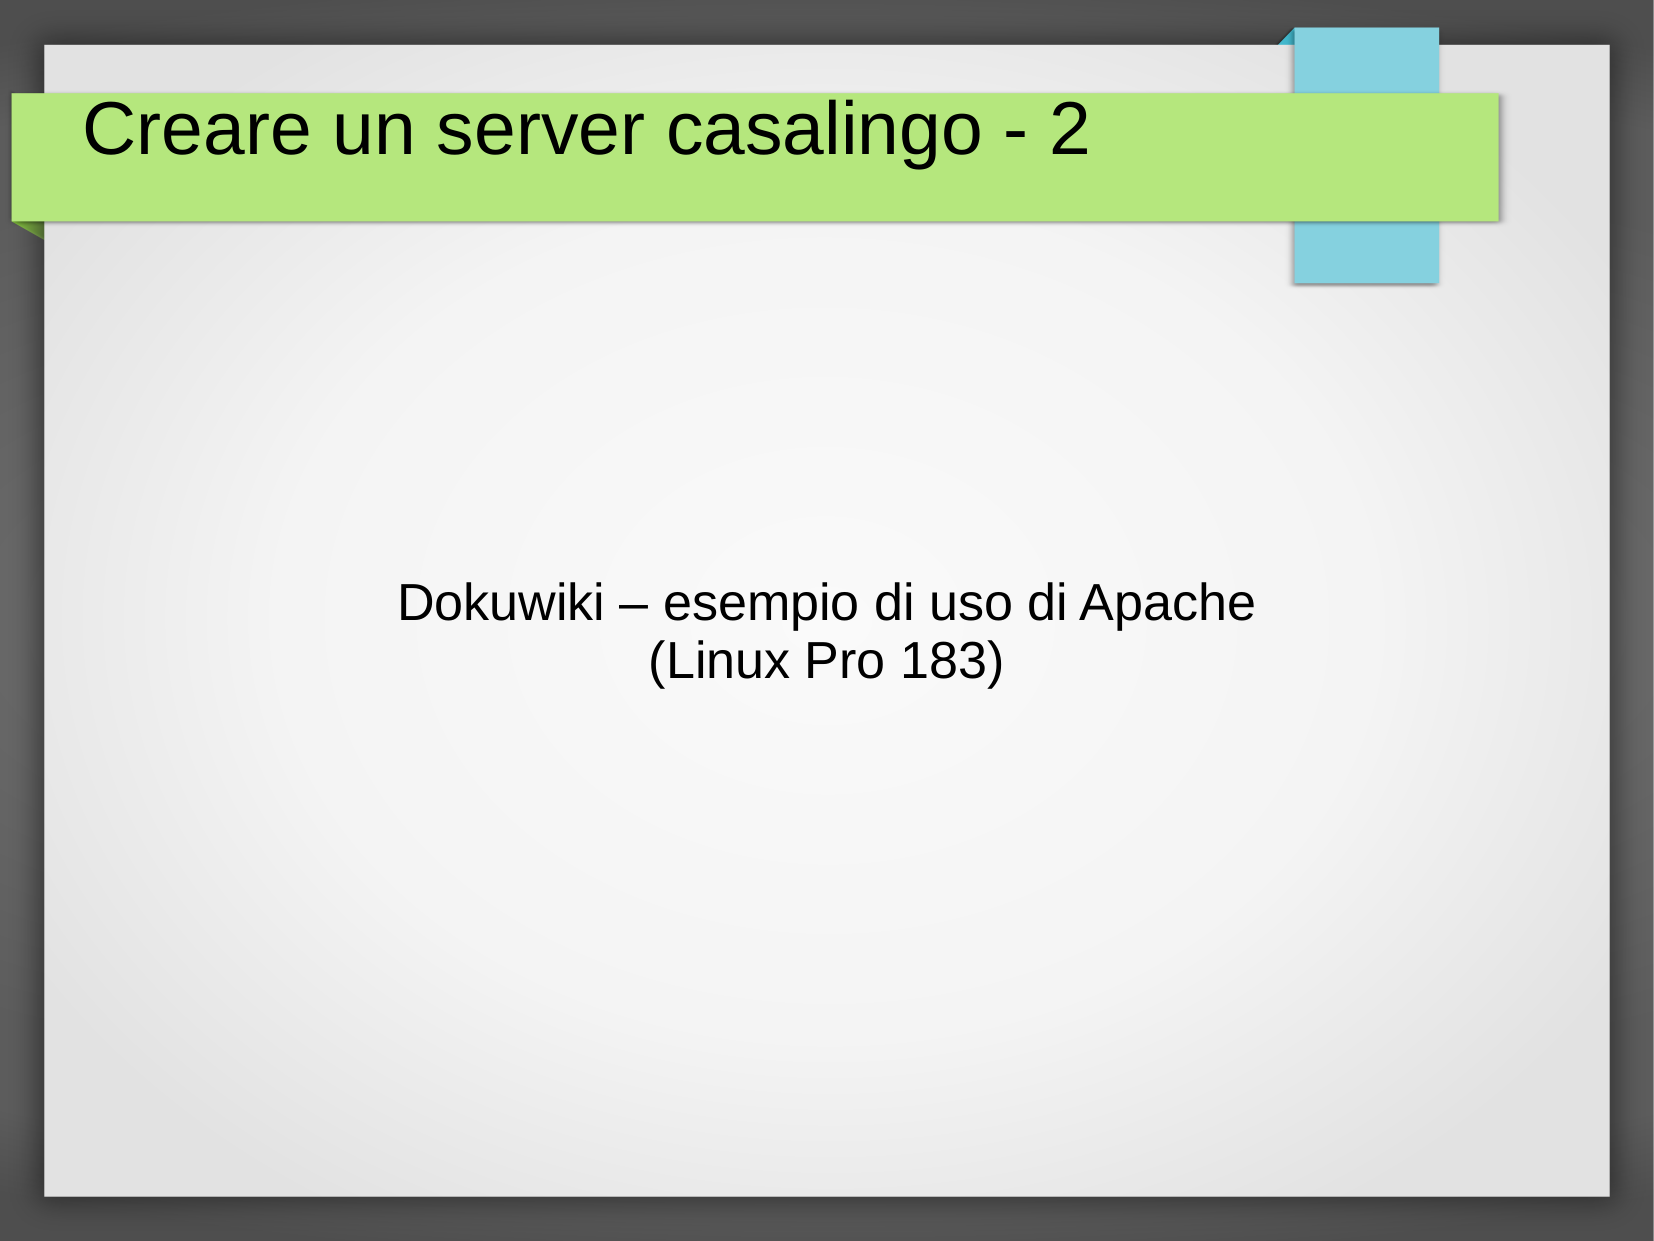

# Creare un server casalingo - 2
Dokuwiki – esempio di uso di Apache
(Linux Pro 183)